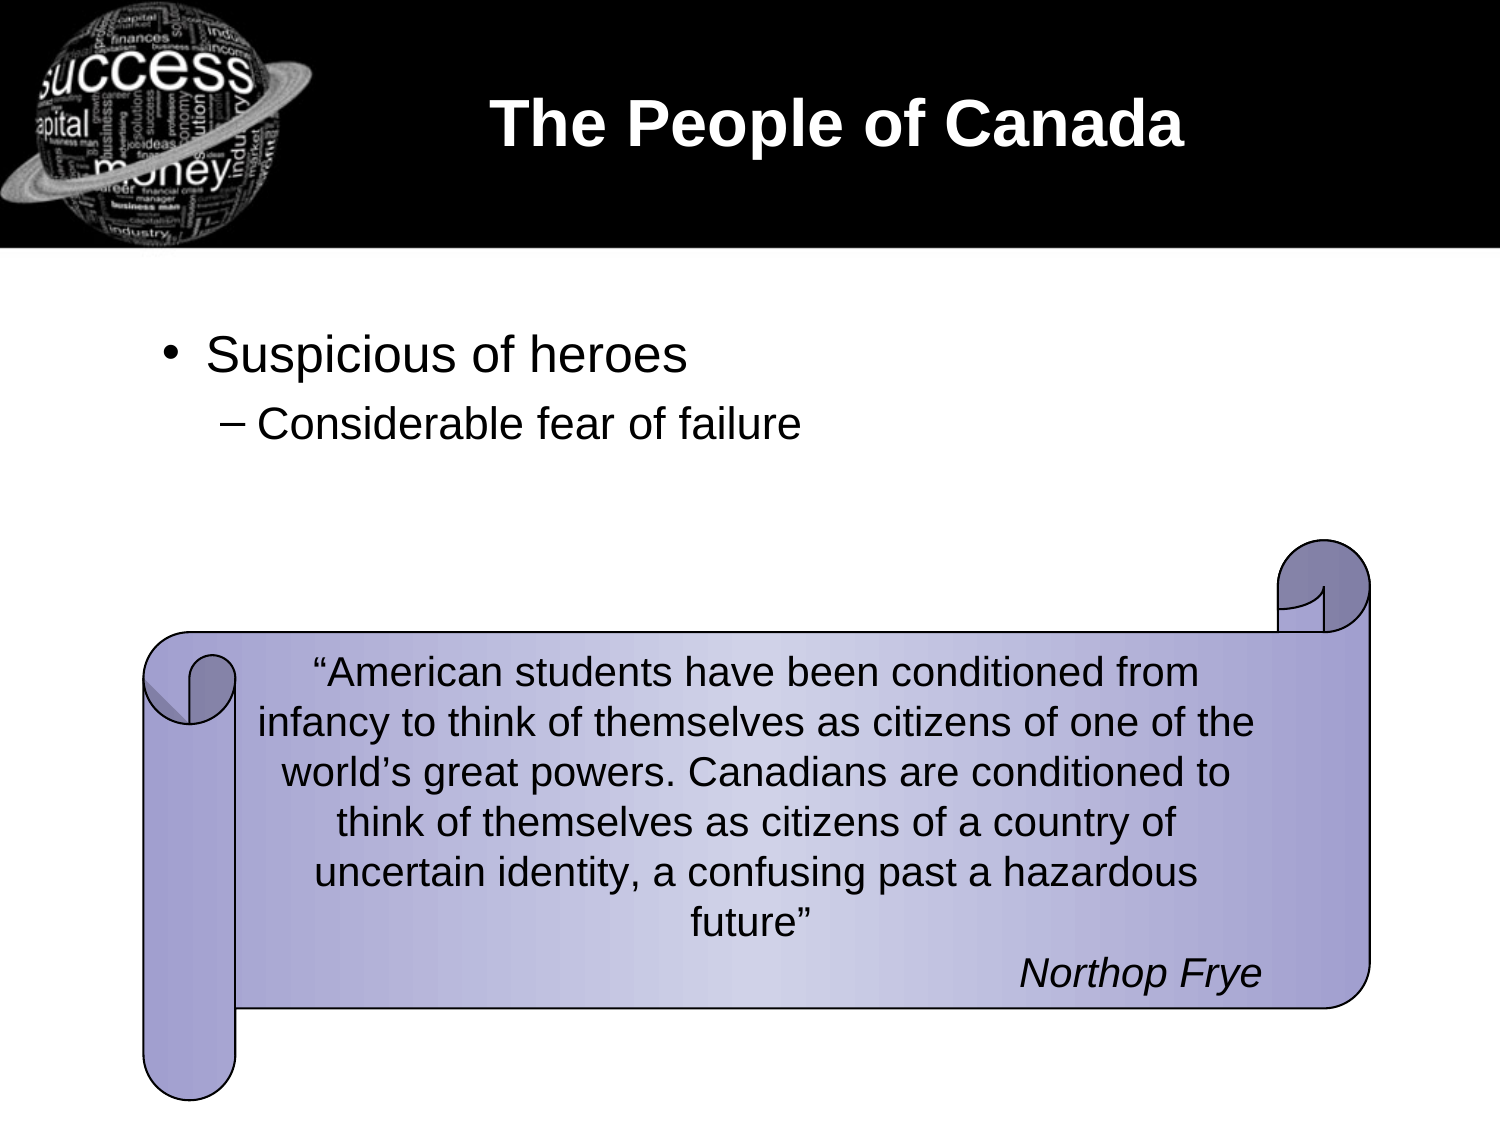

# The People of Canada
Suspicious of heroes
Considerable fear of failure
“American students have been conditioned from infancy to think of themselves as citizens of one of the world’s great powers. Canadians are conditioned to think of themselves as citizens of a country of uncertain identity, a confusing past a hazardous future”
Northop Frye